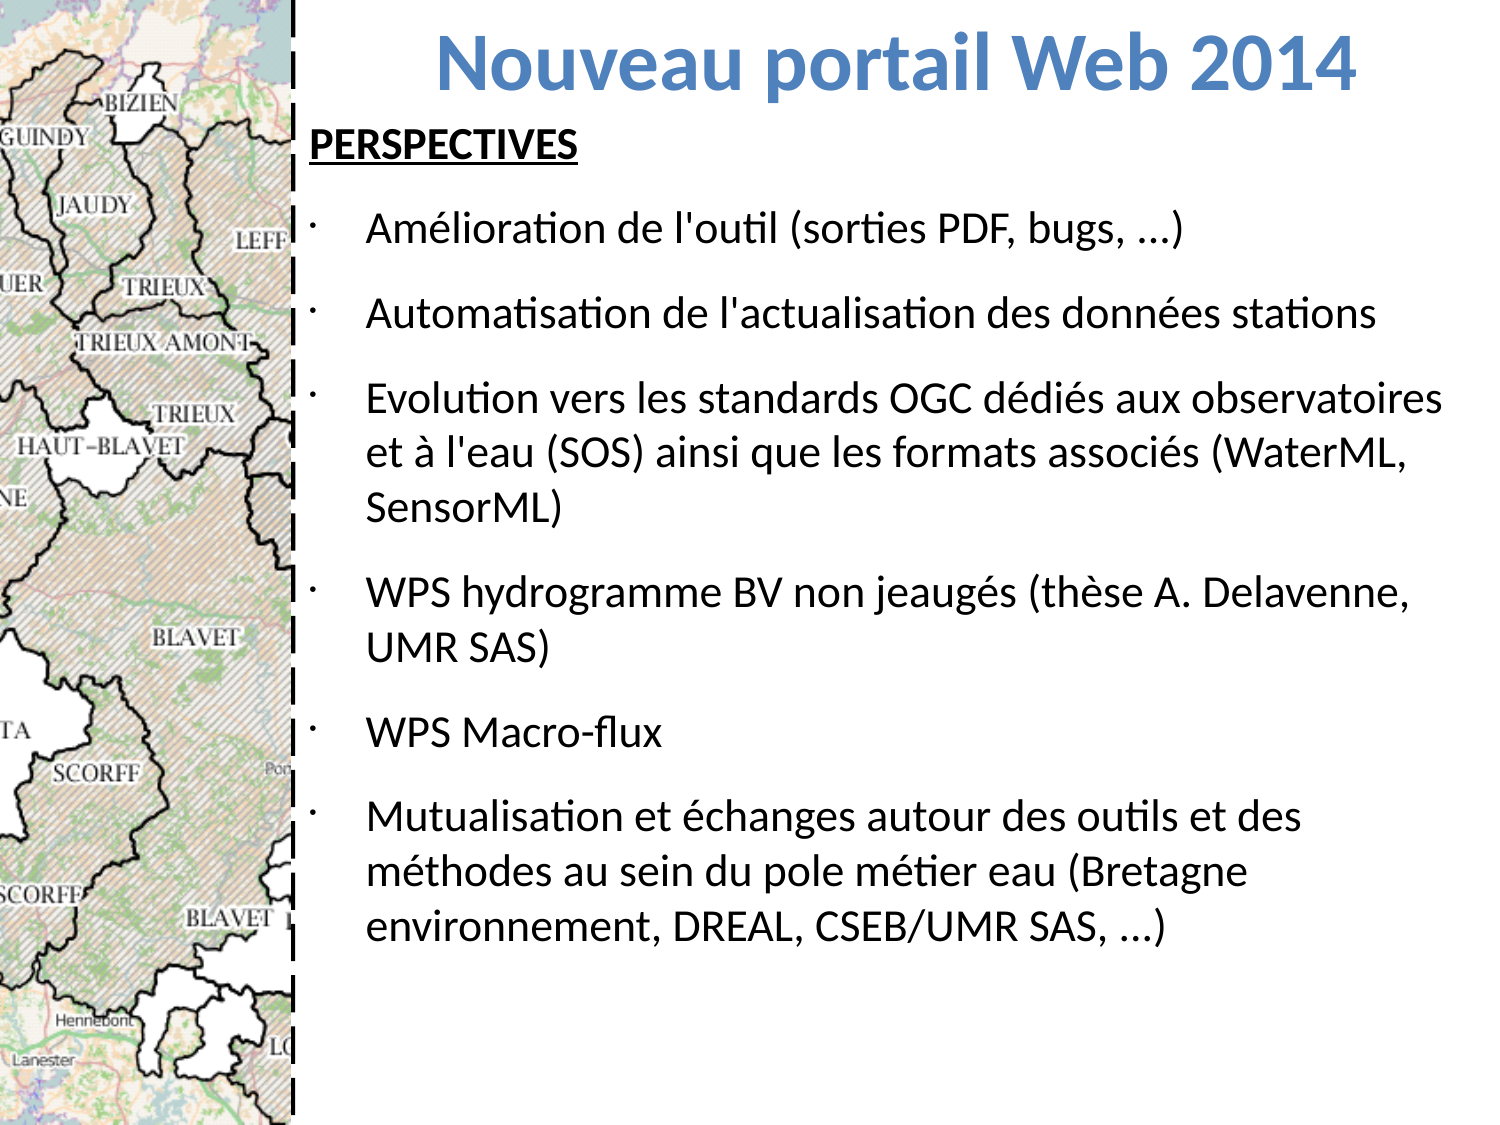

# Nouveau portail Web 2014
PERSPECTIVES
Amélioration de l'outil (sorties PDF, bugs, ...)
Automatisation de l'actualisation des données stations
Evolution vers les standards OGC dédiés aux observatoires et à l'eau (SOS) ainsi que les formats associés (WaterML, SensorML)
WPS hydrogramme BV non jeaugés (thèse A. Delavenne, UMR SAS)
WPS Macro-flux
Mutualisation et échanges autour des outils et des méthodes au sein du pole métier eau (Bretagne environnement, DREAL, CSEB/UMR SAS, ...)